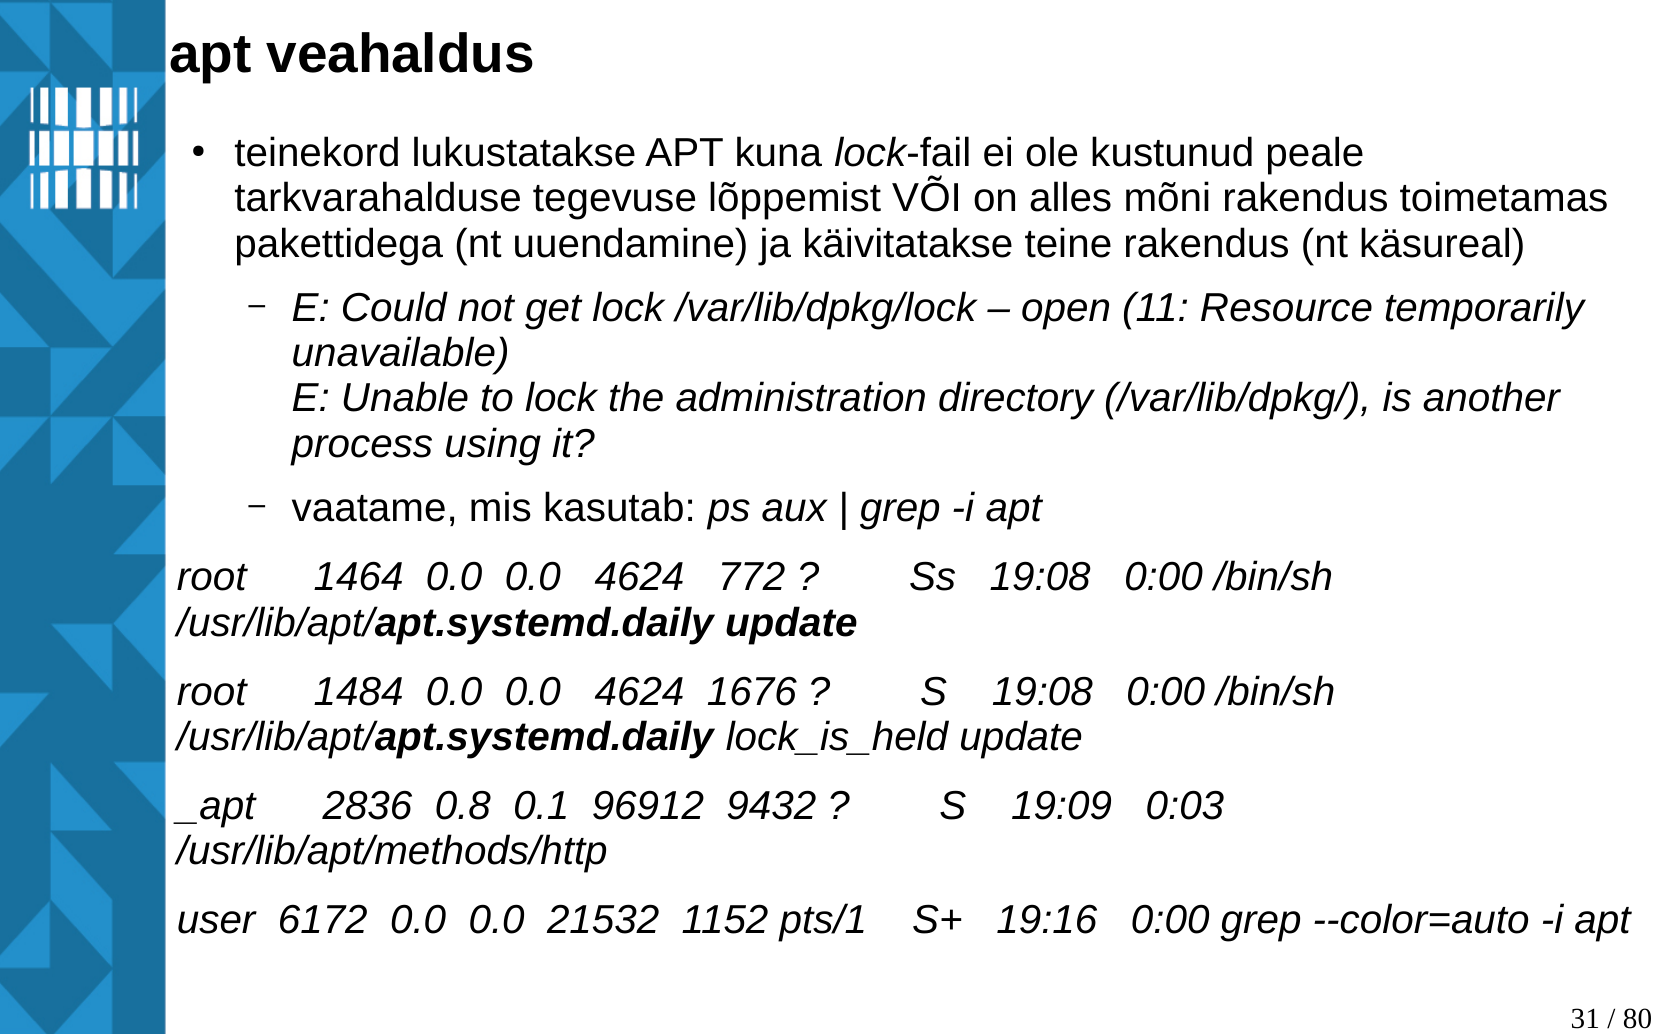

# apt veahaldus
teinekord lukustatakse APT kuna lock-fail ei ole kustunud peale tarkvarahalduse tegevuse lõppemist VÕI on alles mõni rakendus toimetamas pakettidega (nt uuendamine) ja käivitatakse teine rakendus (nt käsureal)
E: Could not get lock /var/lib/dpkg/lock – open (11: Resource temporarily unavailable)
E: Unable to lock the administration directory (/var/lib/dpkg/), is another process using it?
vaatame, mis kasutab: ps aux | grep -i apt
root 1464 0.0 0.0 4624 772 ? Ss 19:08 0:00 /bin/sh /usr/lib/apt/apt.systemd.daily update
root 1484 0.0 0.0 4624 1676 ? S 19:08 0:00 /bin/sh /usr/lib/apt/apt.systemd.daily lock_is_held update
_apt 2836 0.8 0.1 96912 9432 ? S 19:09 0:03 /usr/lib/apt/methods/http
user 6172 0.0 0.0 21532 1152 pts/1 S+ 19:16 0:00 grep --color=auto -i apt
31